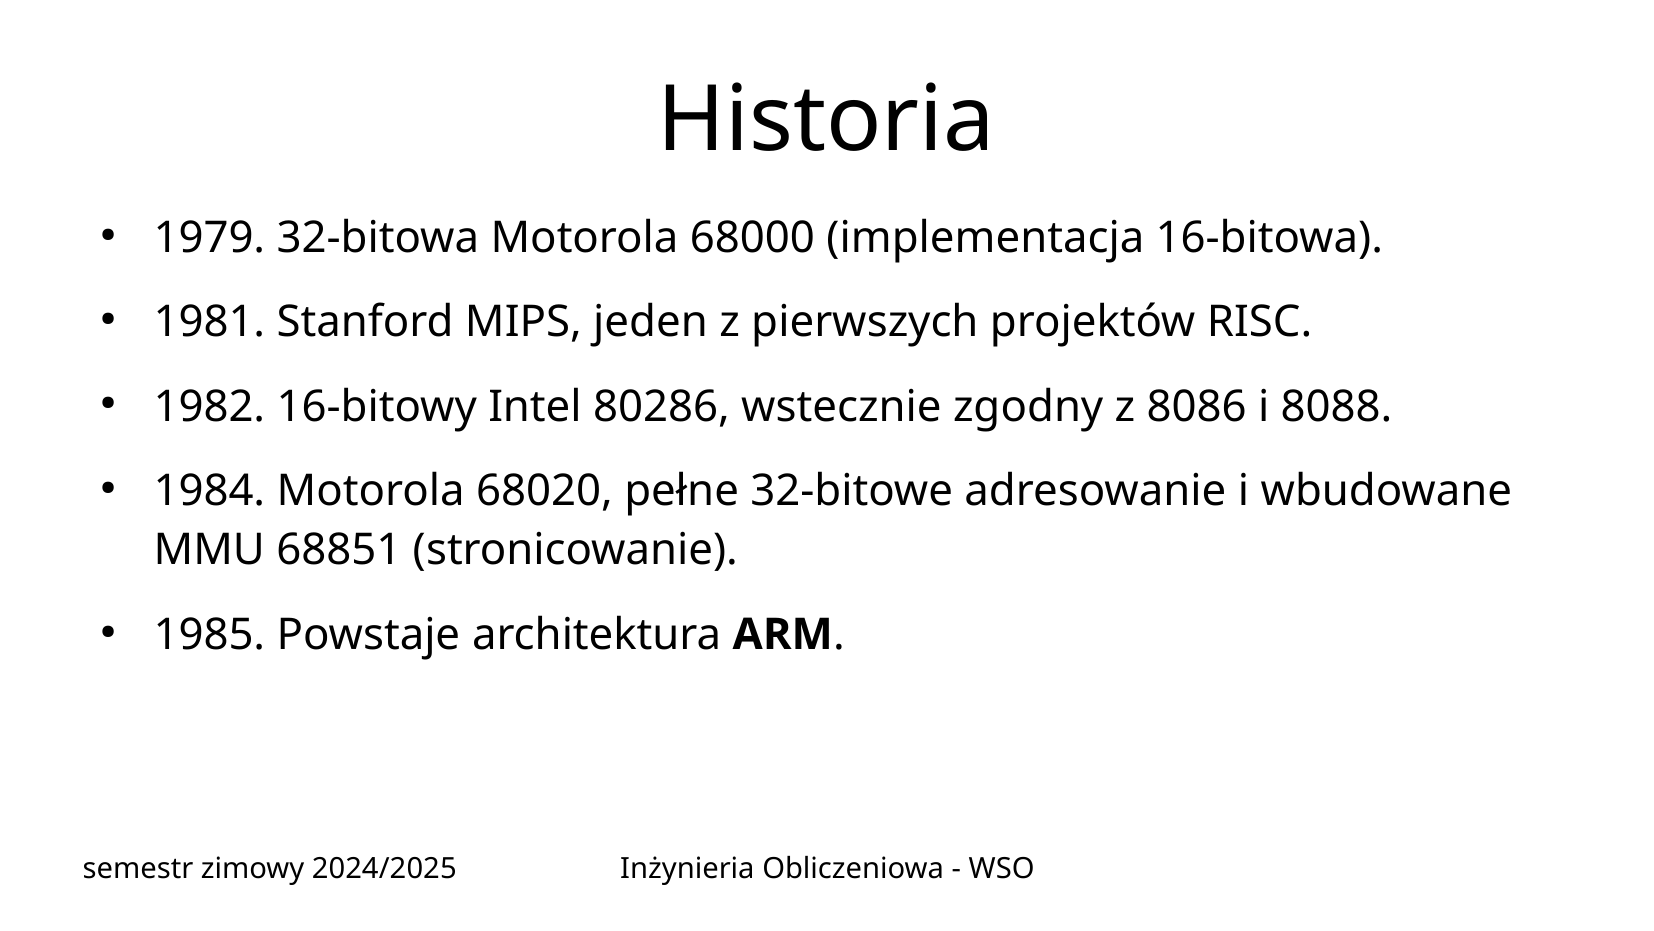

# Historia
1979. 32-bitowa Motorola 68000 (implementacja 16-bitowa).
1981. Stanford MIPS, jeden z pierwszych projektów RISC.
1982. 16-bitowy Intel 80286, wstecznie zgodny z 8086 i 8088.
1984. Motorola 68020, pełne 32-bitowe adresowanie i wbudowane MMU 68851 (stronicowanie).
1985. Powstaje architektura ARM.
semestr zimowy 2024/2025
Inżynieria Obliczeniowa - WSO